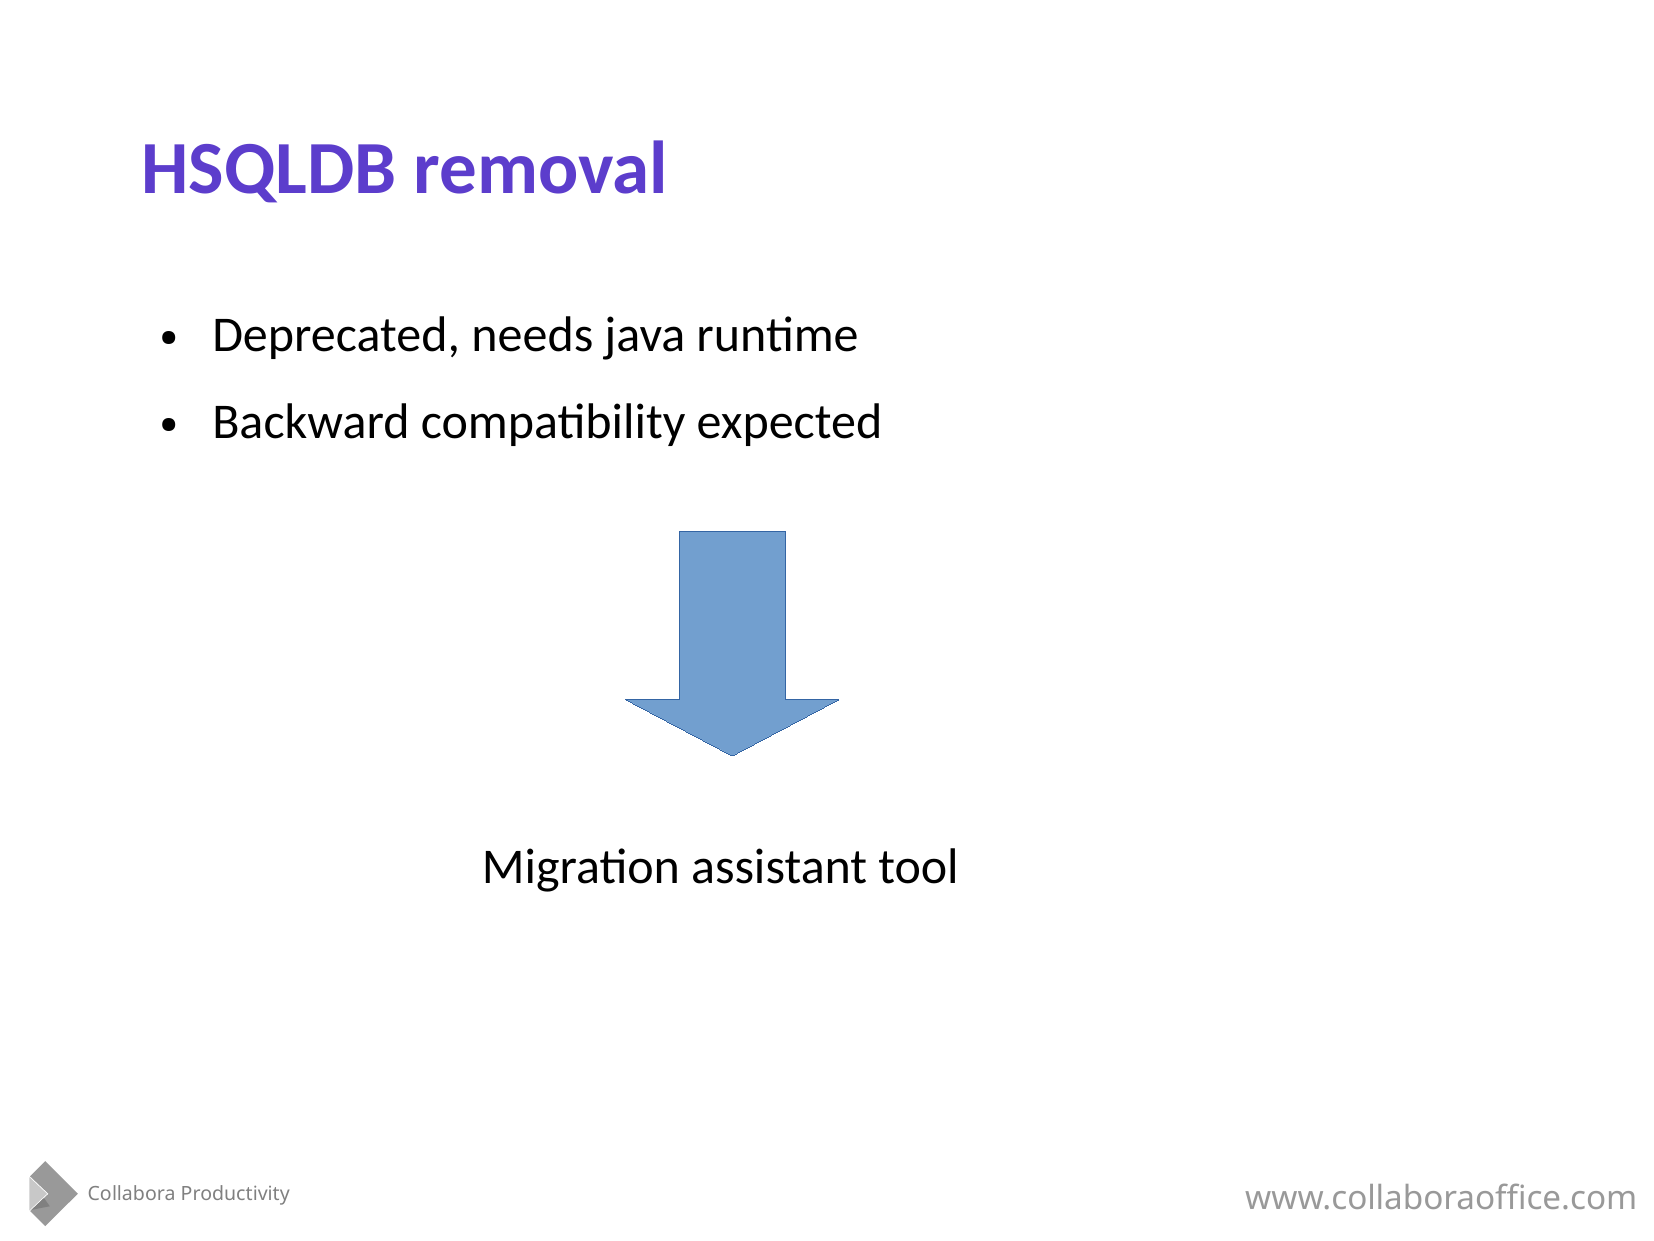

# HSQLDB removal
Deprecated, needs java runtime
Backward compatibility expected
Migration assistant tool